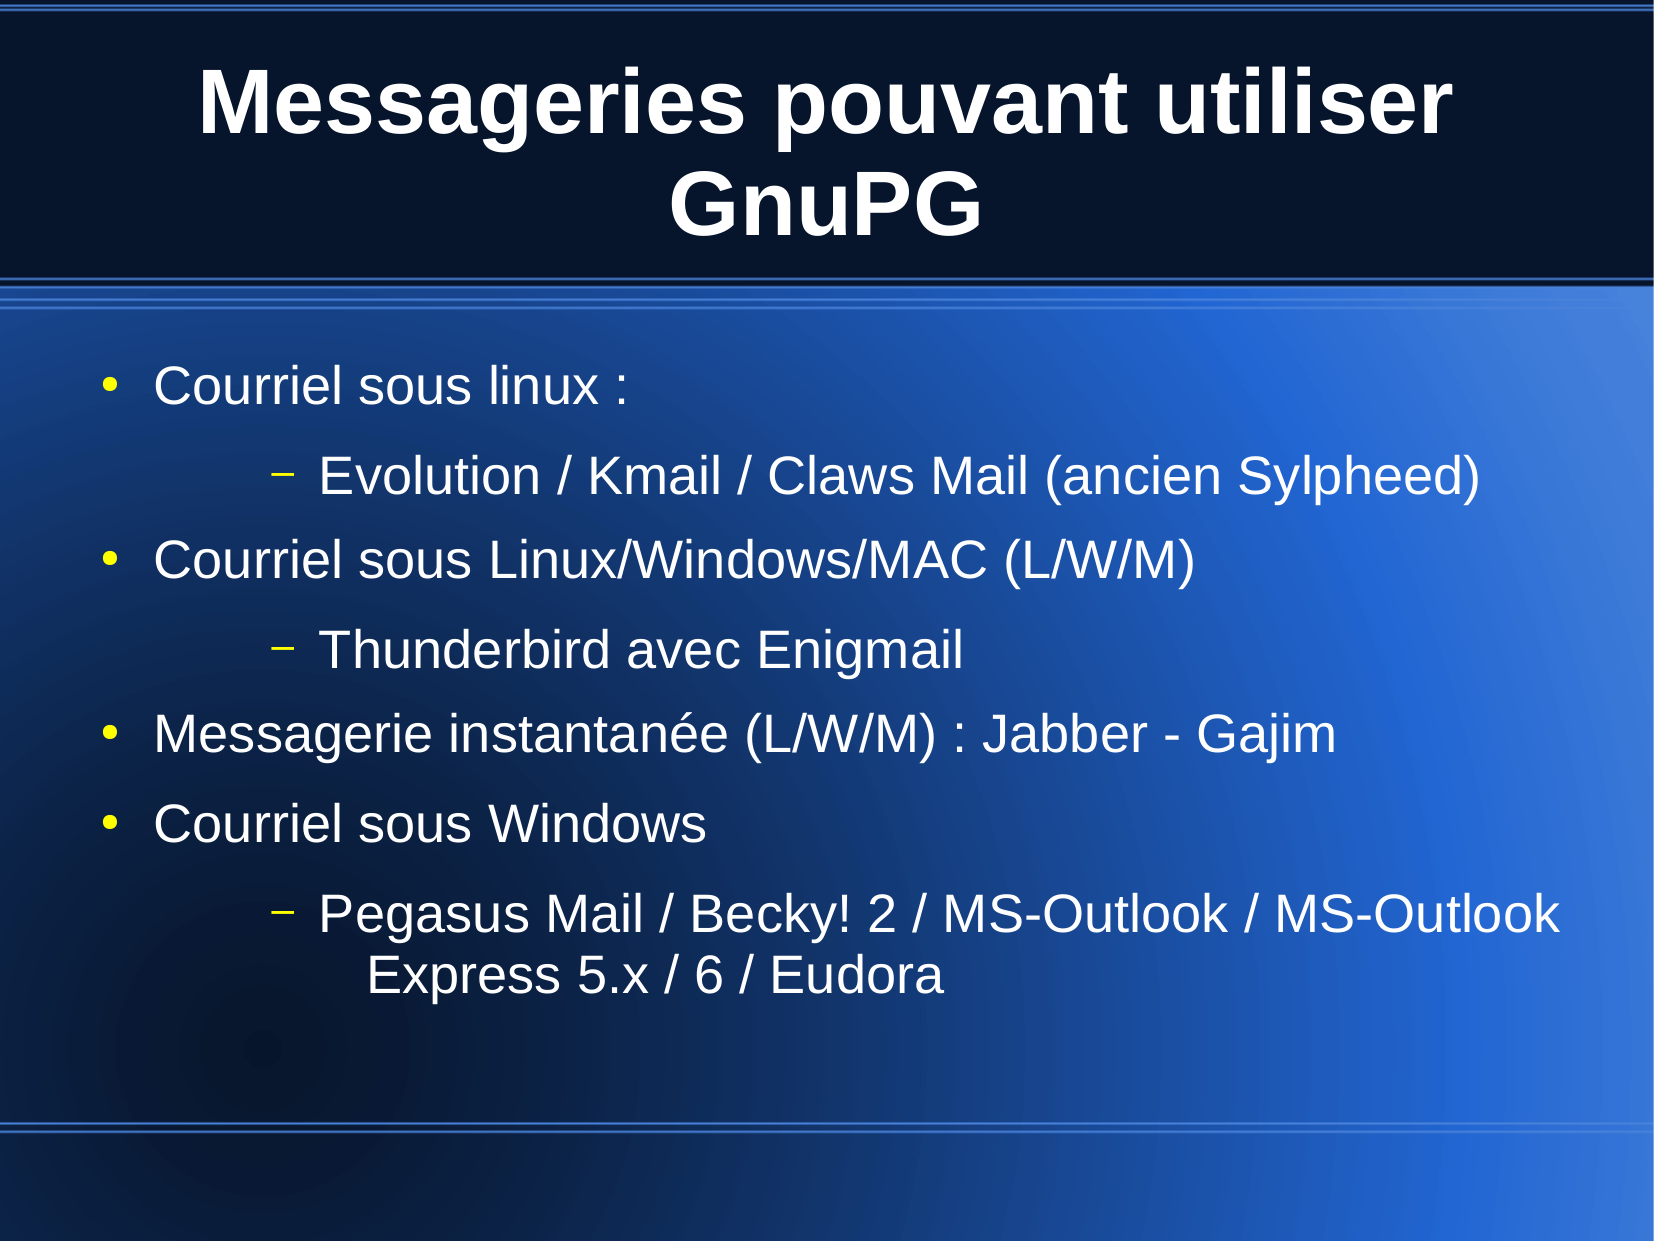

# Messageries pouvant utiliser GnuPG
Courriel sous linux :
Evolution / Kmail / Claws Mail (ancien Sylpheed)
Courriel sous Linux/Windows/MAC (L/W/M)
Thunderbird avec Enigmail
Messagerie instantanée (L/W/M) : Jabber - Gajim
Courriel sous Windows
Pegasus Mail / Becky! 2 / MS-Outlook / MS-Outlook Express 5.x / 6 / Eudora